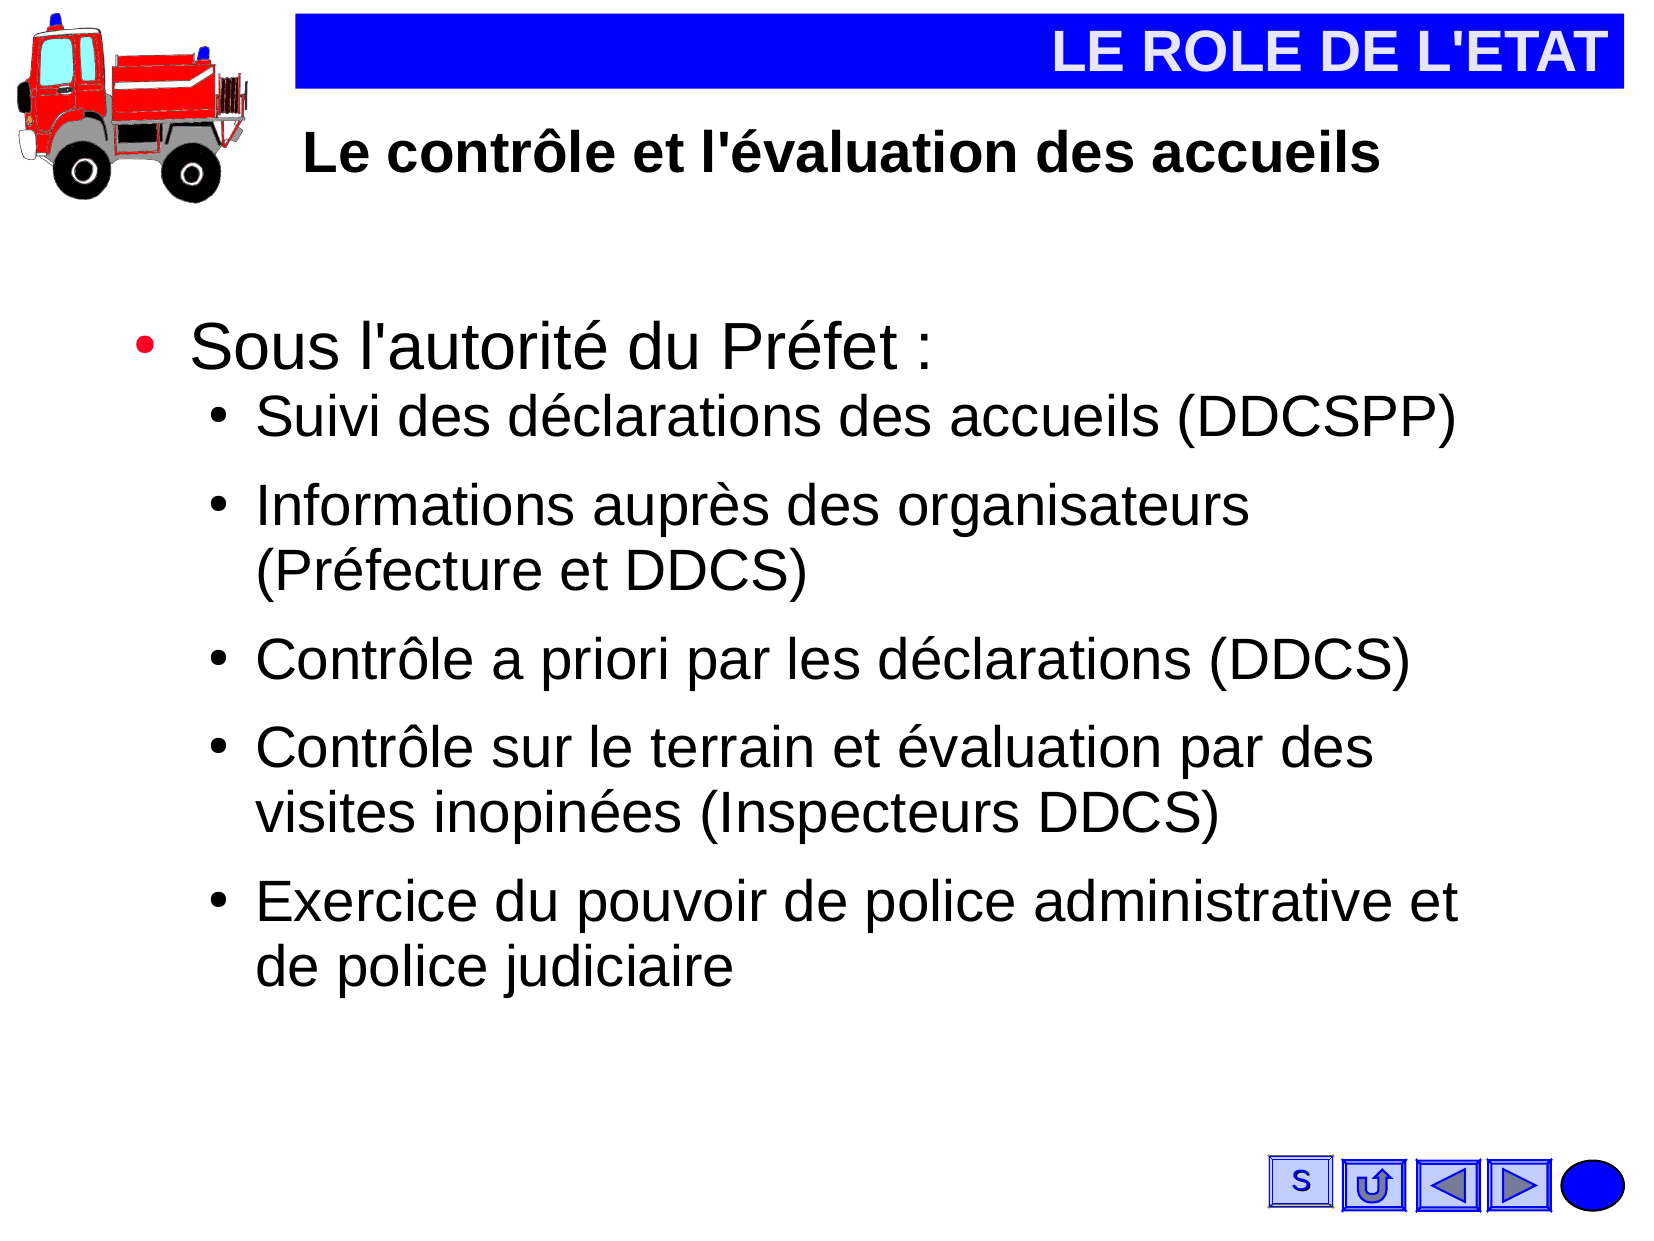

LE ROLE DE L'ETAT
Le contrôle et l'évaluation des accueils
# Sous l'autorité du Préfet :
Suivi des déclarations des accueils (DDCSPP)
Informations auprès des organisateurs (Préfecture et DDCS)
Contrôle a priori par les déclarations (DDCS)
Contrôle sur le terrain et évaluation par des visites inopinées (Inspecteurs DDCS)
Exercice du pouvoir de police administrative et de police judiciaire